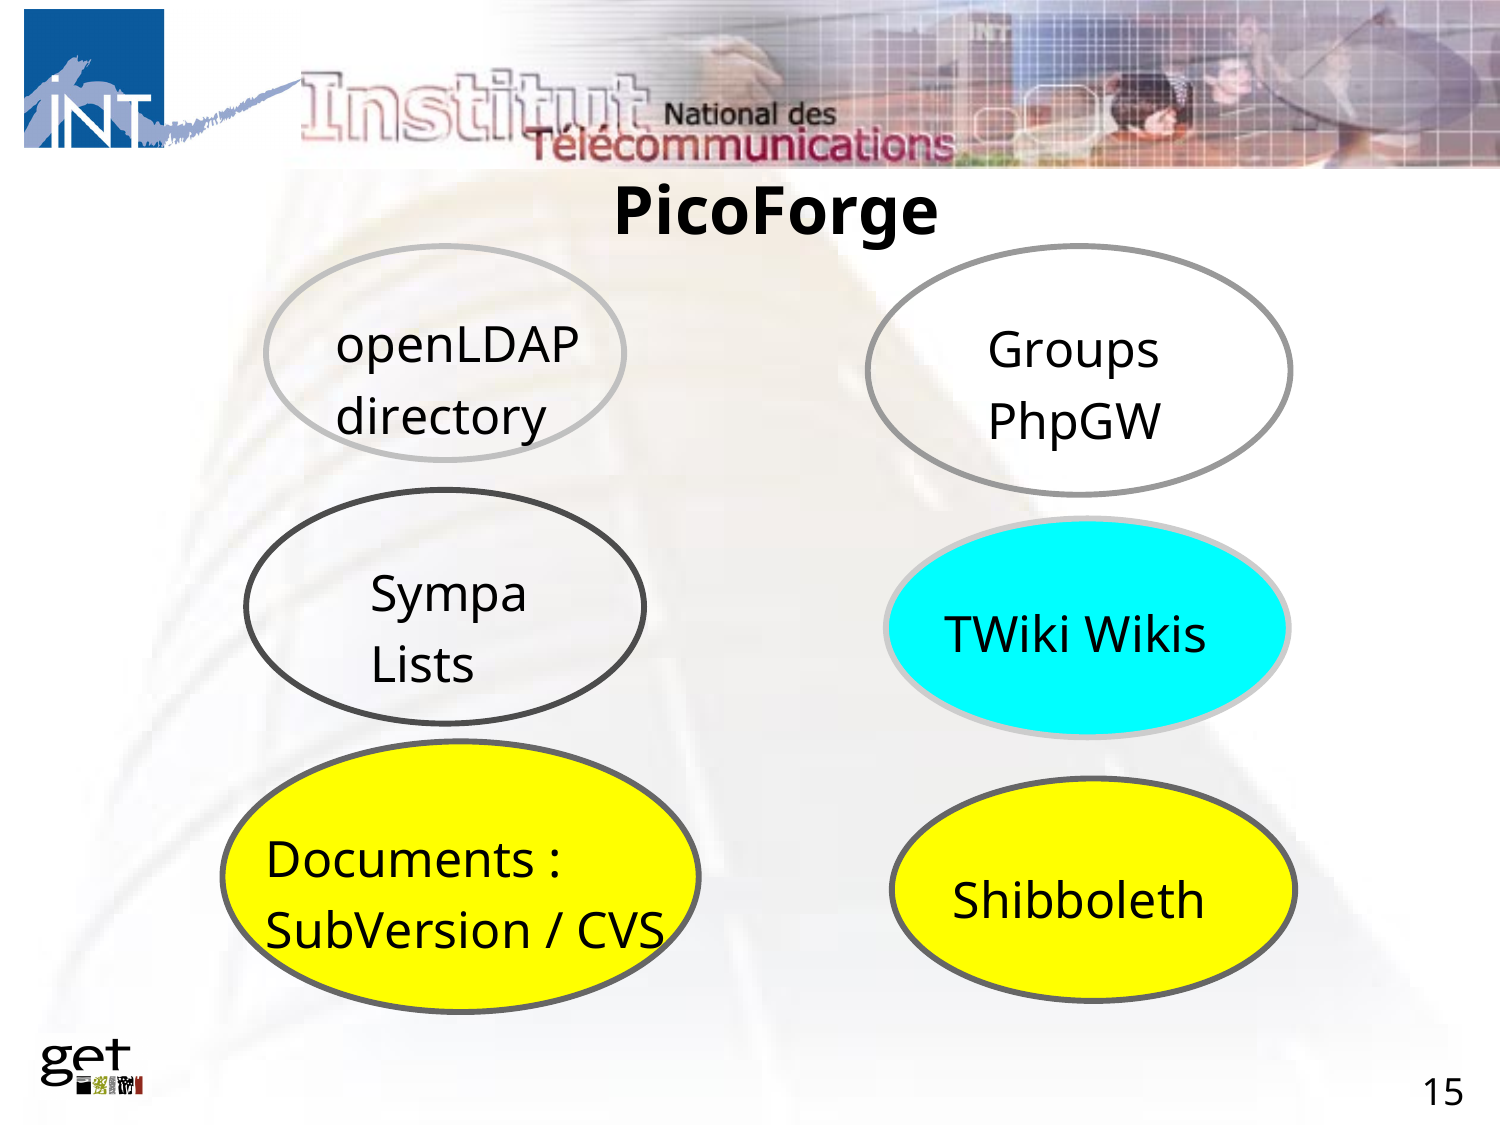

# PicoForge
openLDAP
directory
Groups
PhpGW
Sympa
Lists
TWiki Wikis
Documents :
SubVersion / CVS
Shibboleth